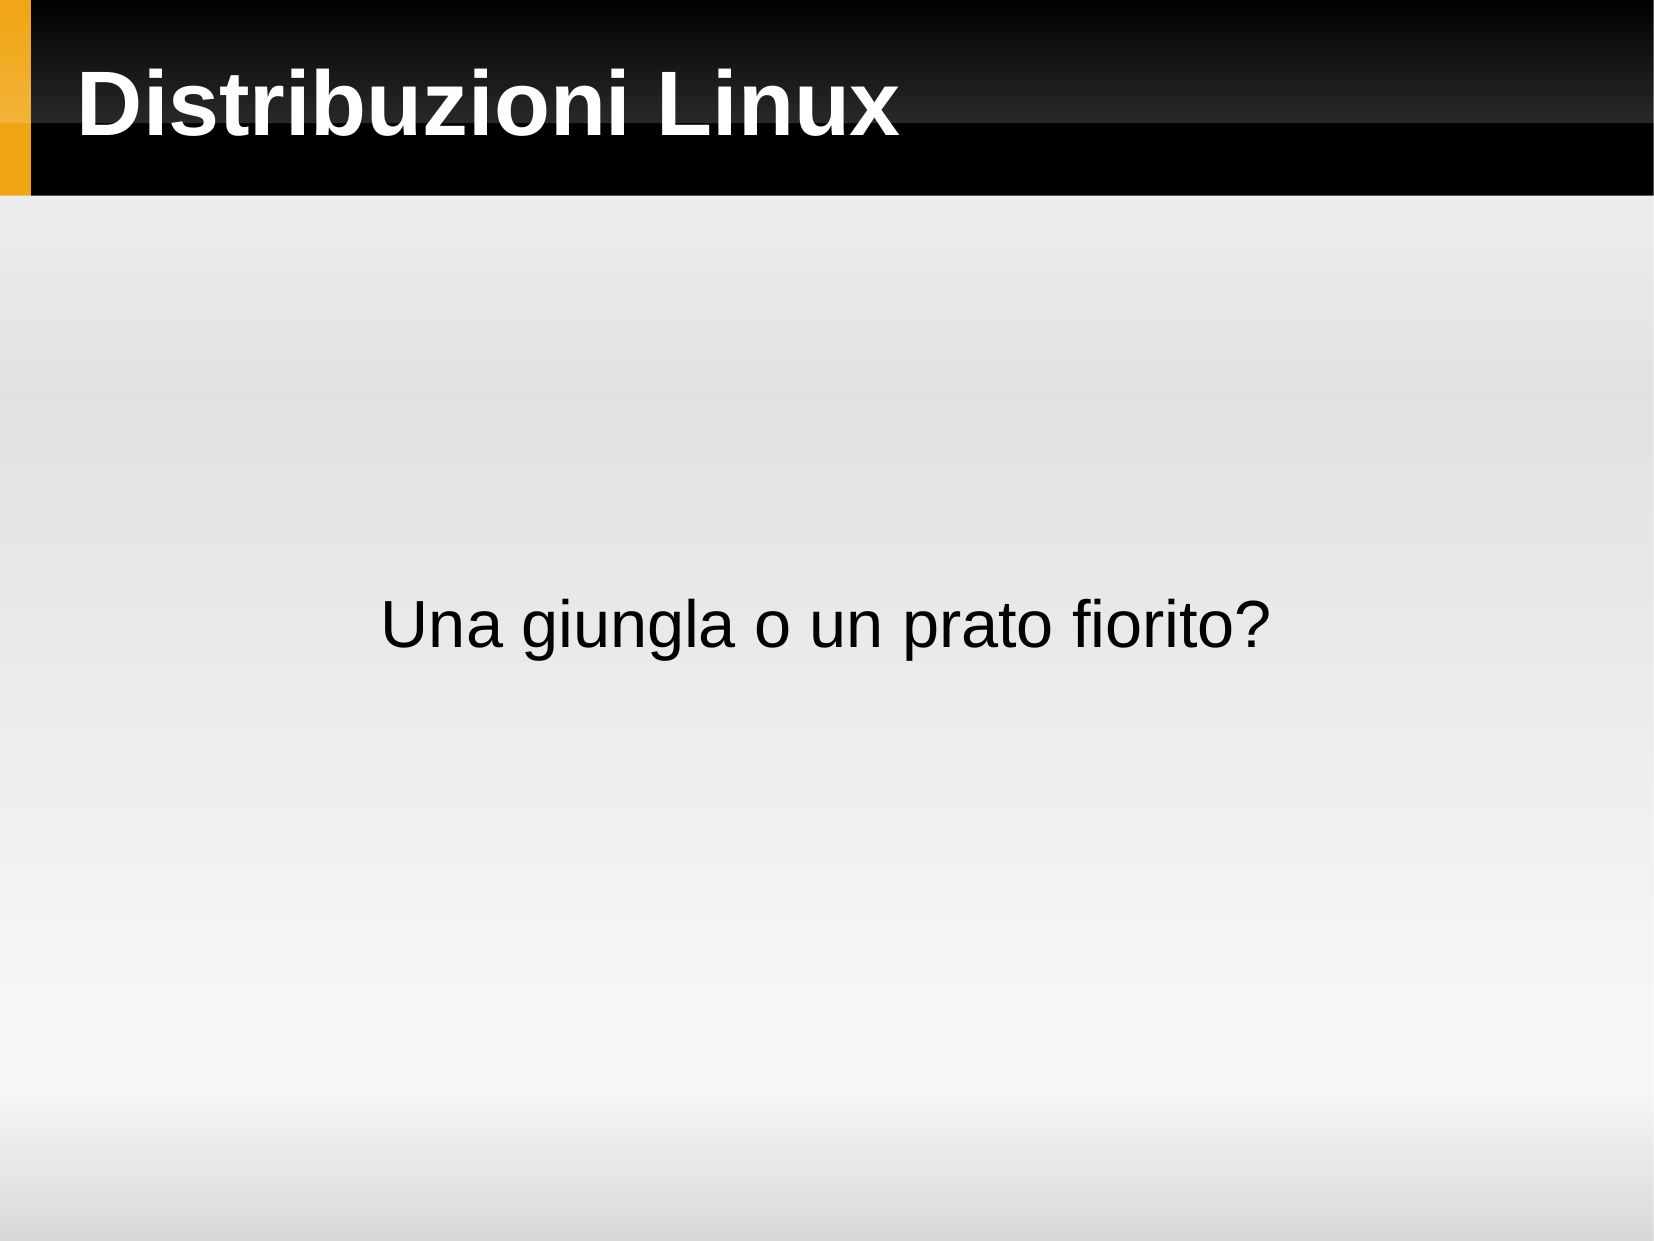

# Distribuzioni Linux
Una giungla o un prato fiorito?